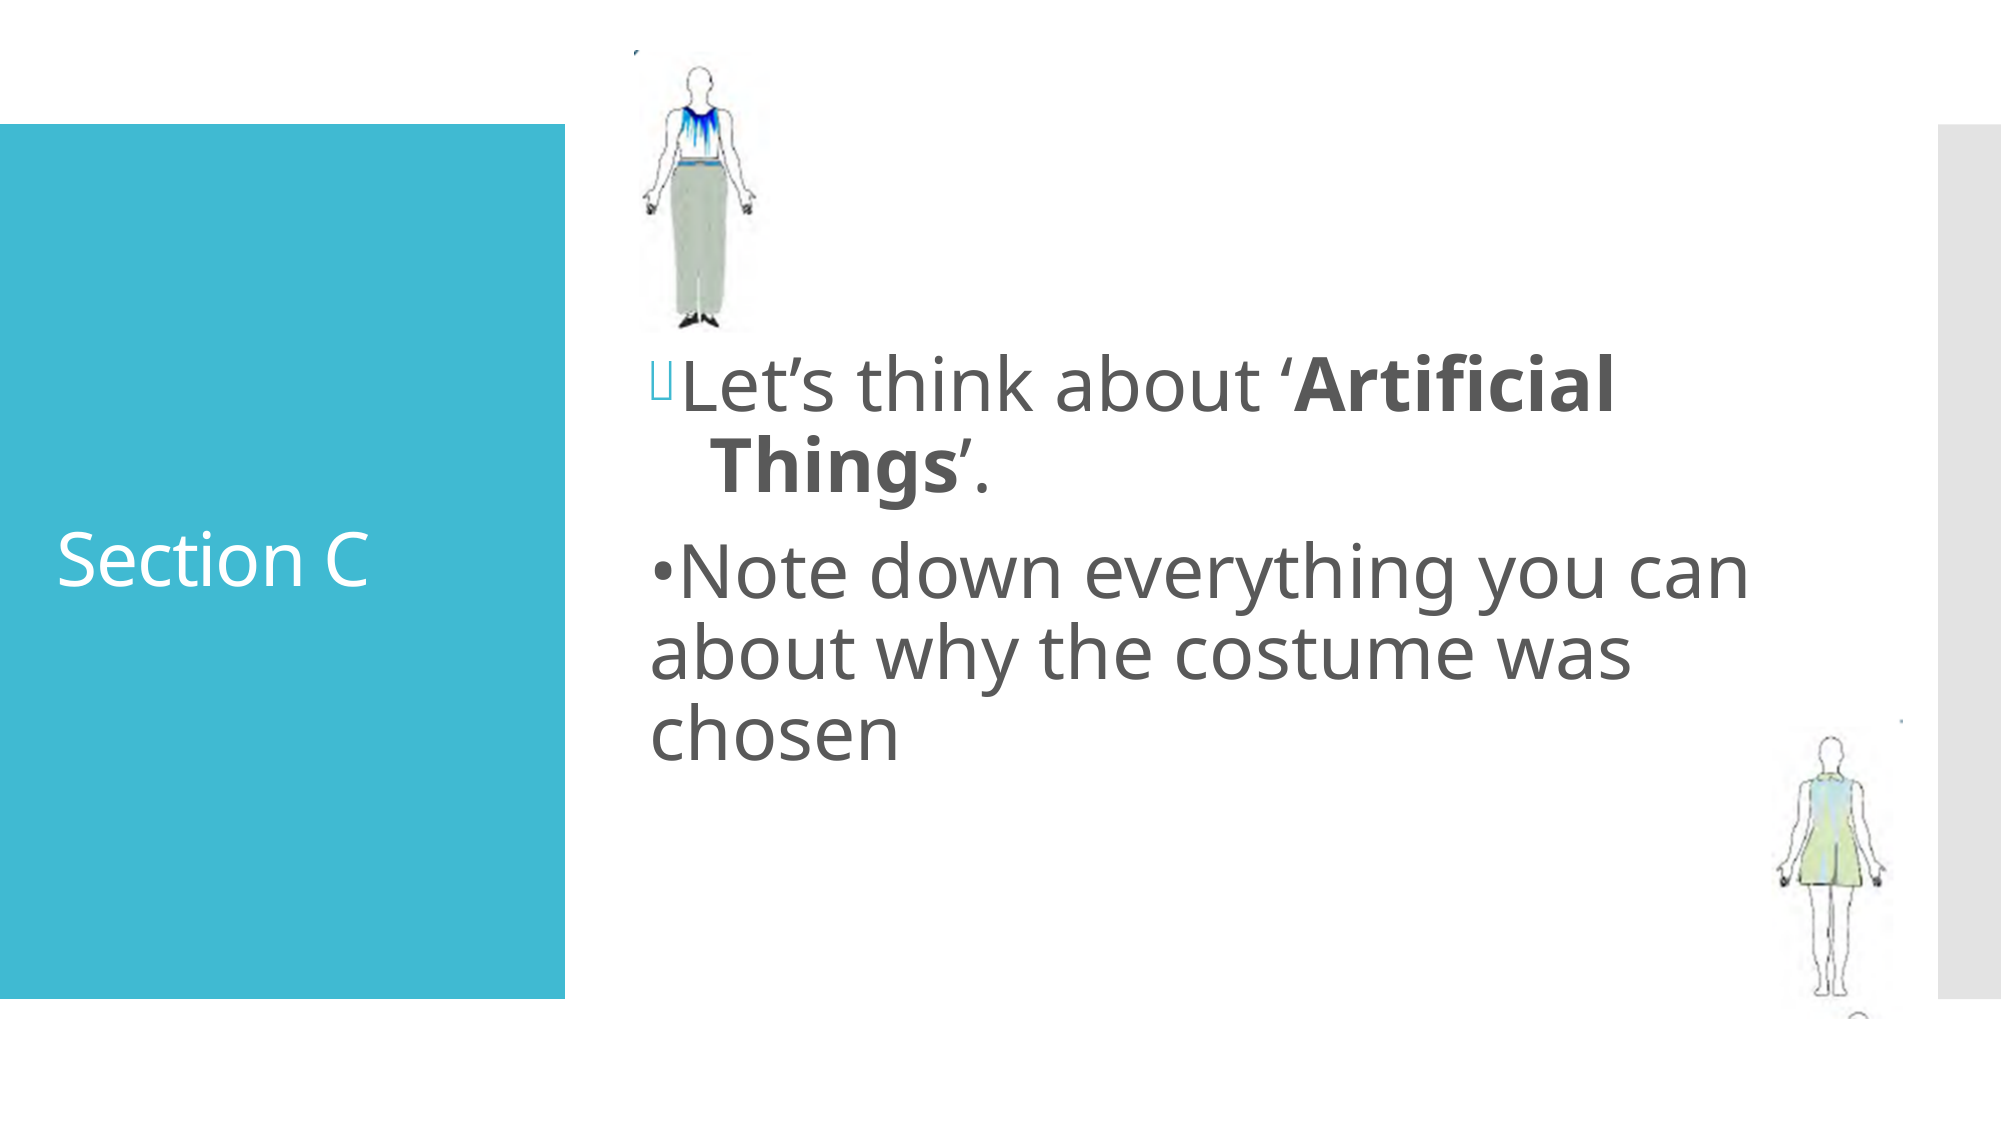

Let’s think about ‘Artificial Things’.
•Note down everything you can about why the costume was chosen
# Section C